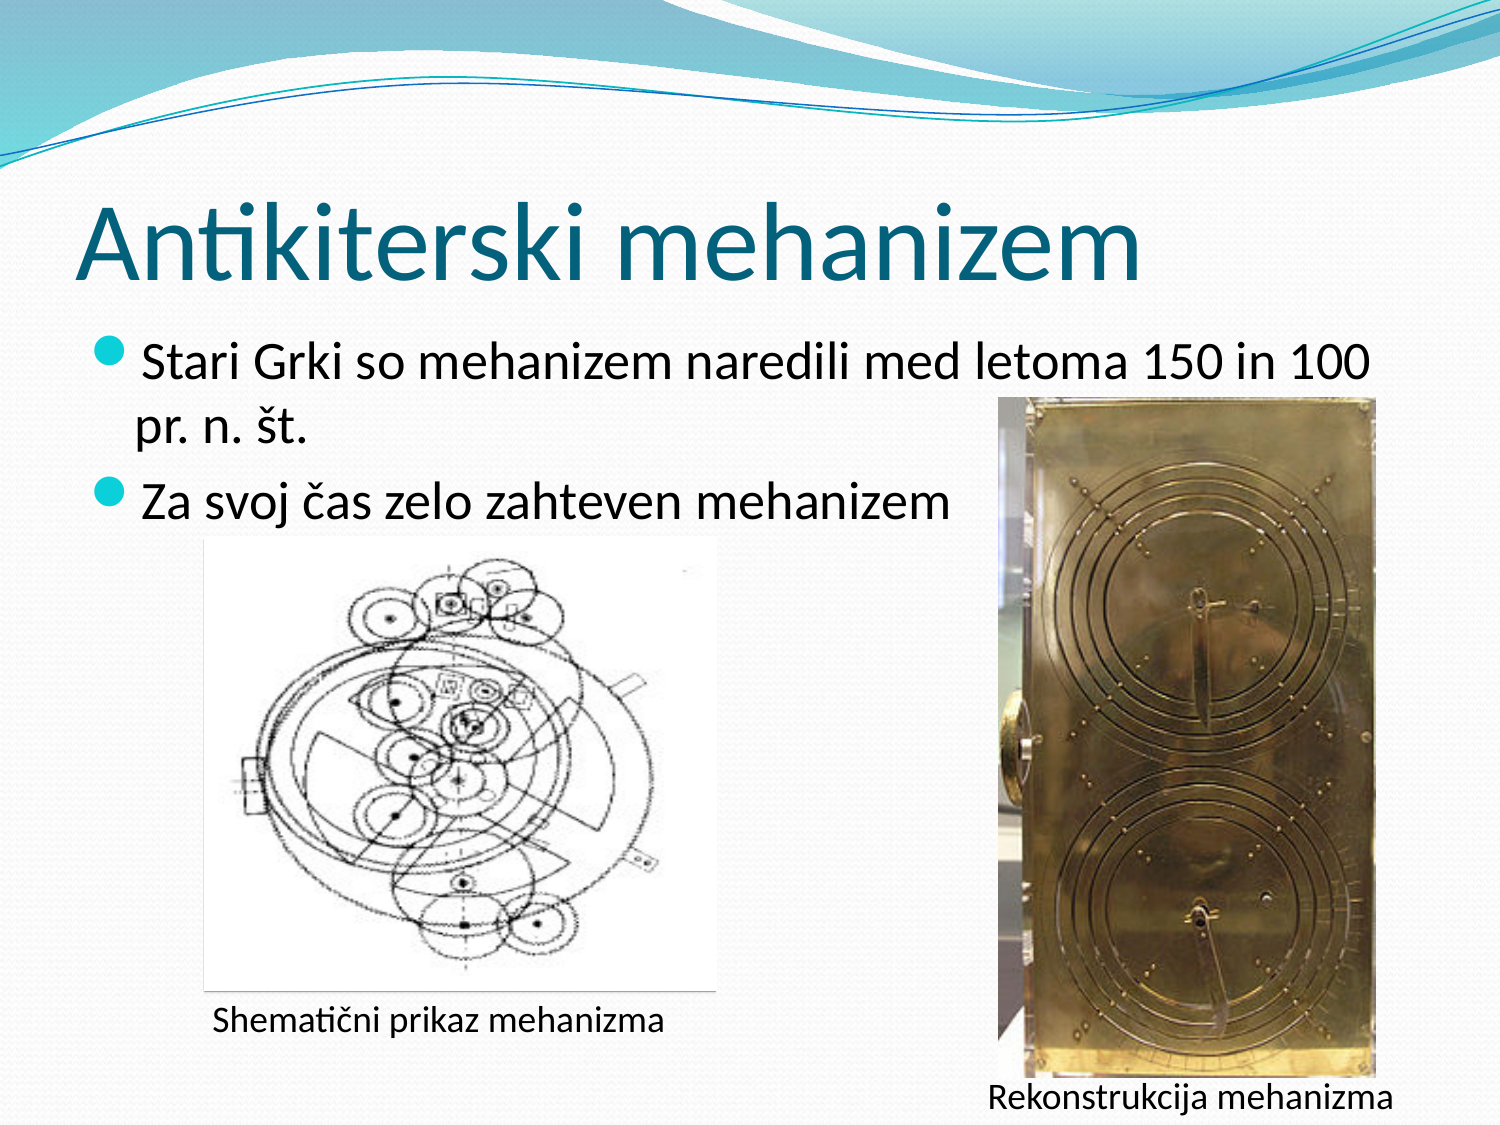

# Antikiterski mehanizem
Stari Grki so mehanizem naredili med letoma 150 in 100 pr. n. št.
Za svoj čas zelo zahteven mehanizem
Shematični prikaz mehanizma
Rekonstrukcija mehanizma